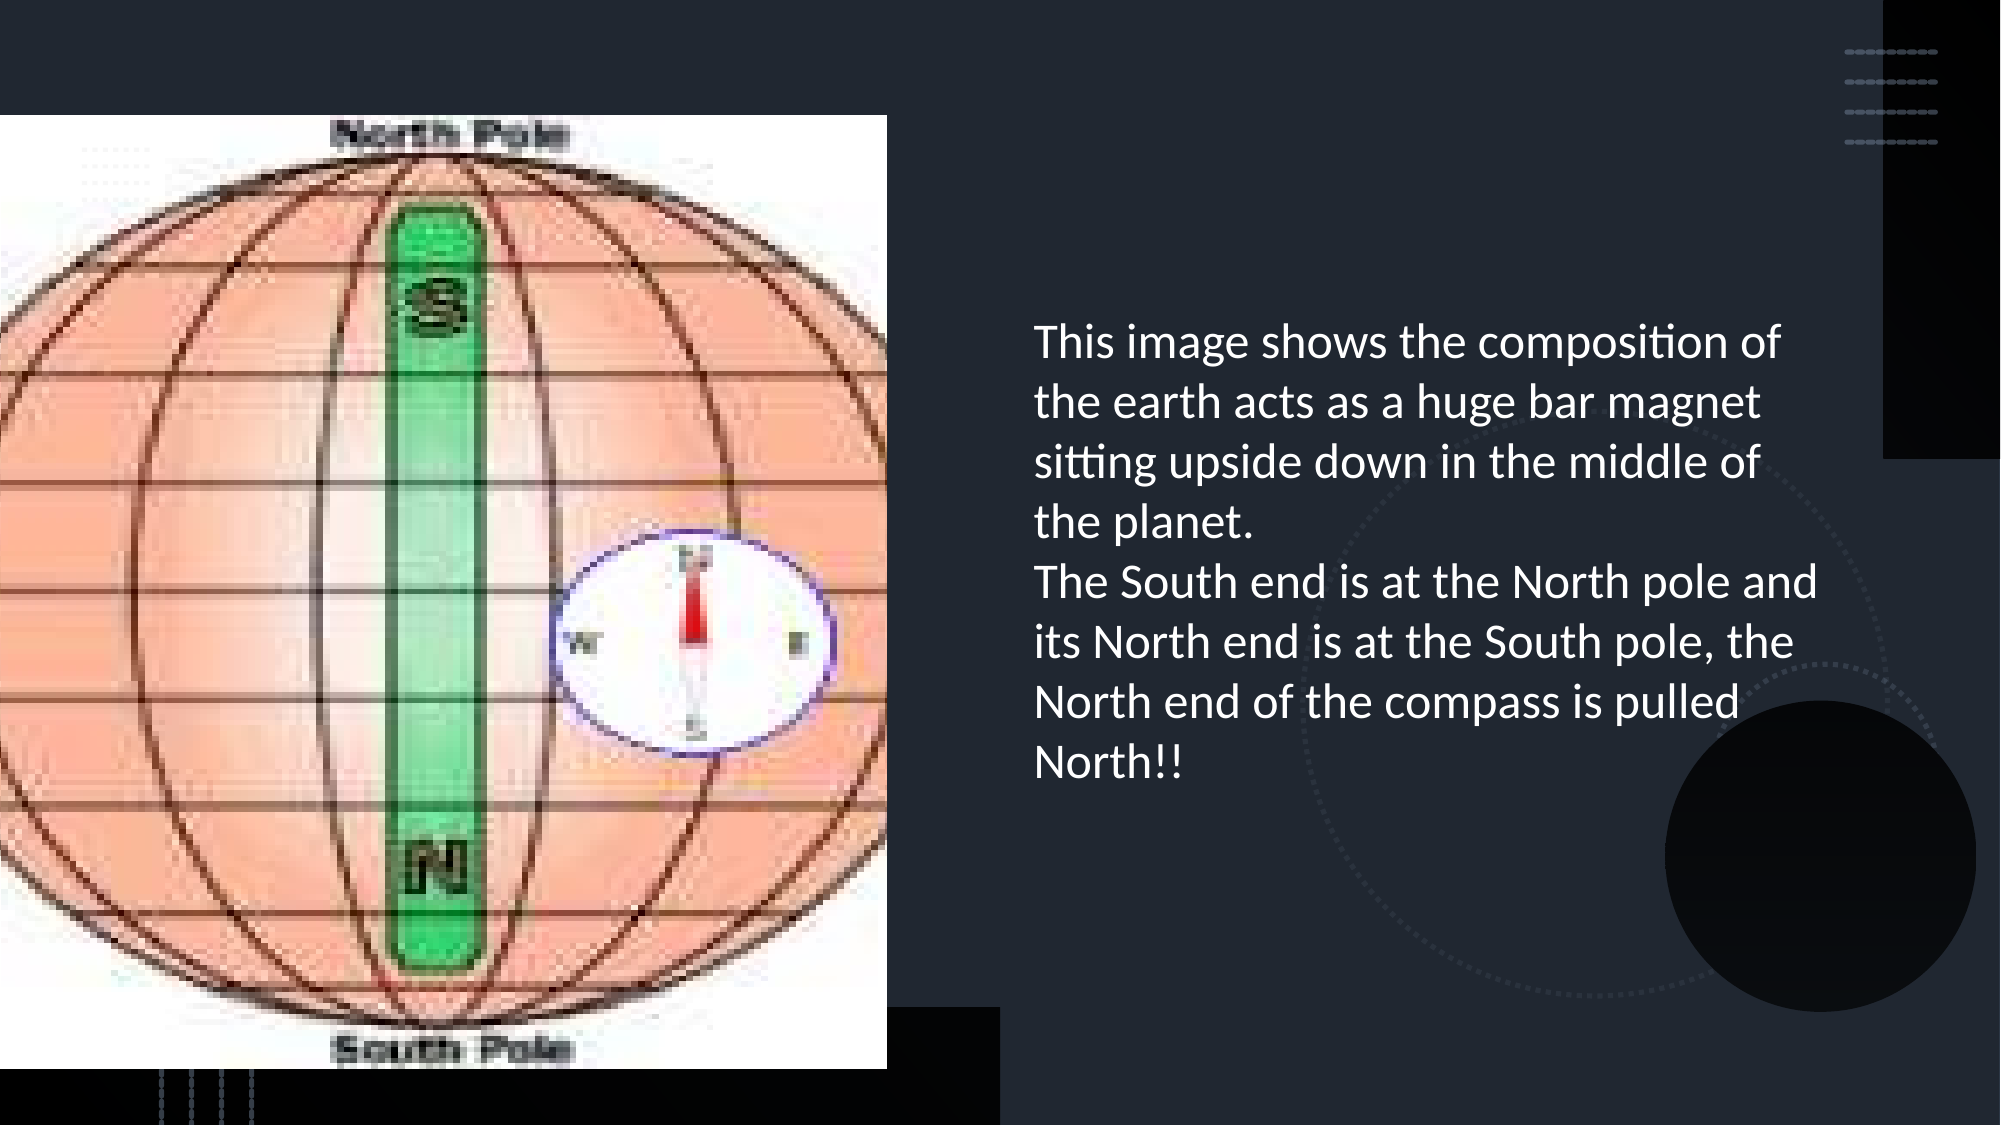

This image shows the composition of the earth acts as a huge bar magnet sitting upside down in the middle of the planet.
The South end is at the North pole and its North end is at the South pole, the North end of the compass is pulled North!!